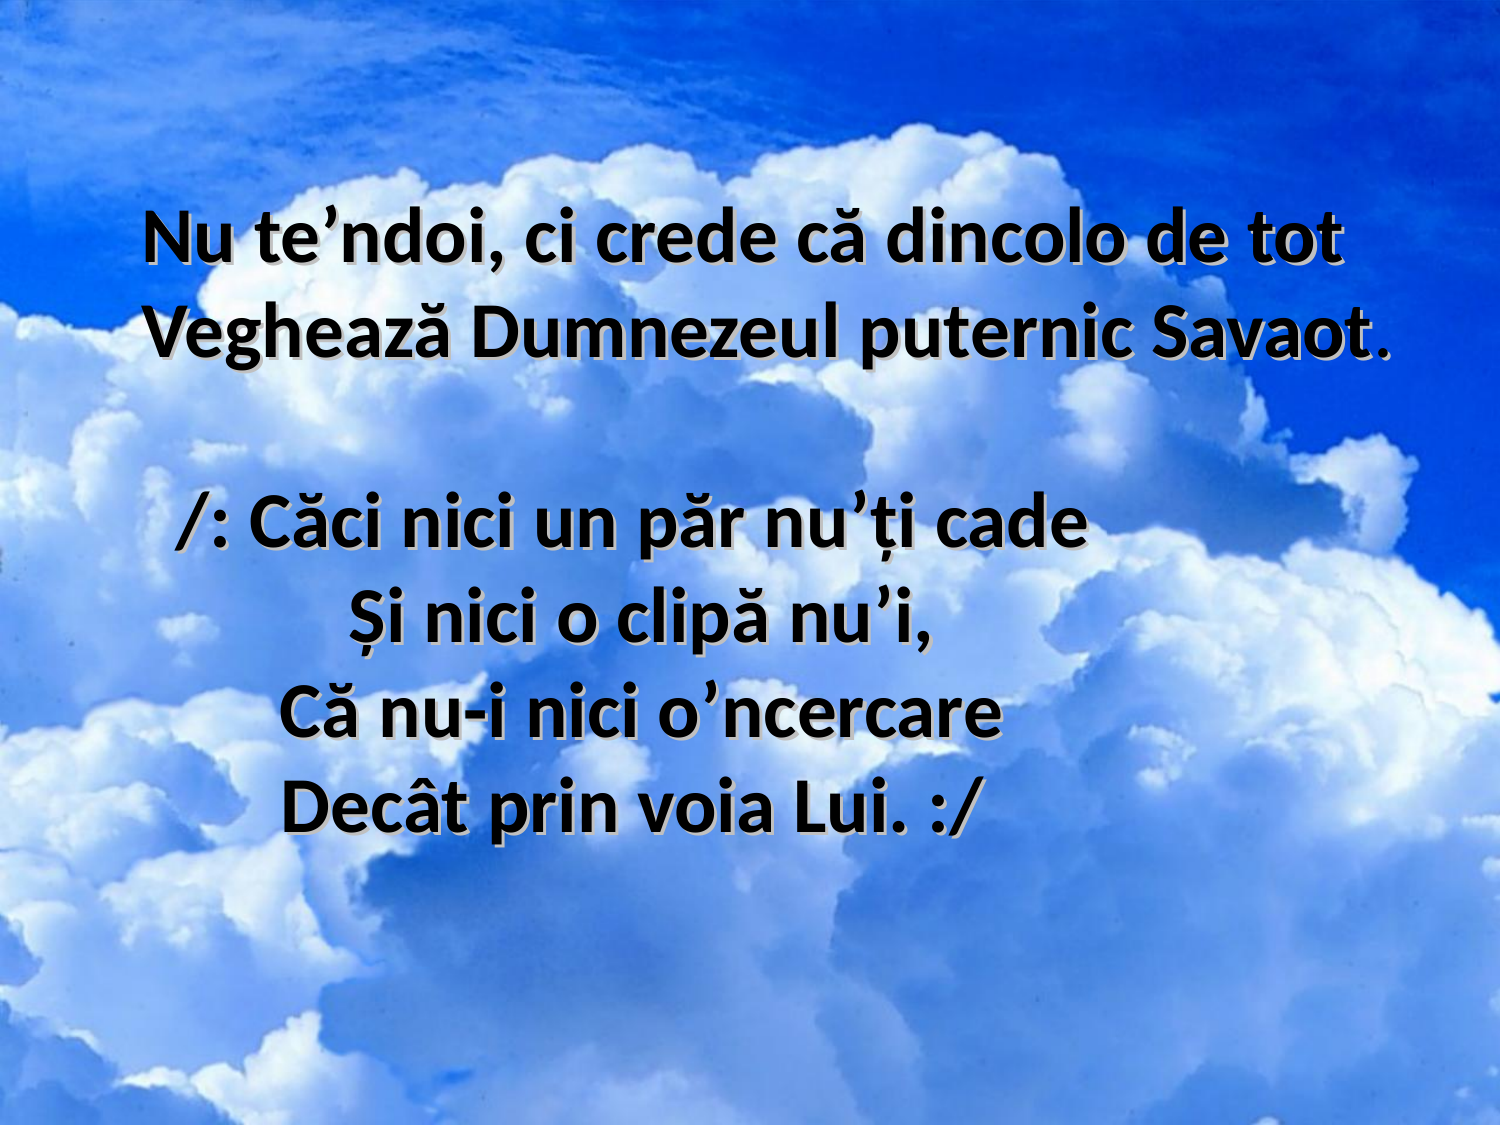

Nu te’ndoi, ci crede că dincolo de tot
 Veghează Dumnezeul puternic Savaot.
/: Căci nici un păr nu’ți cade
Și nici o clipă nu’i,
Că nu-i nici o’ncercare
Decât prin voia Lui. :/